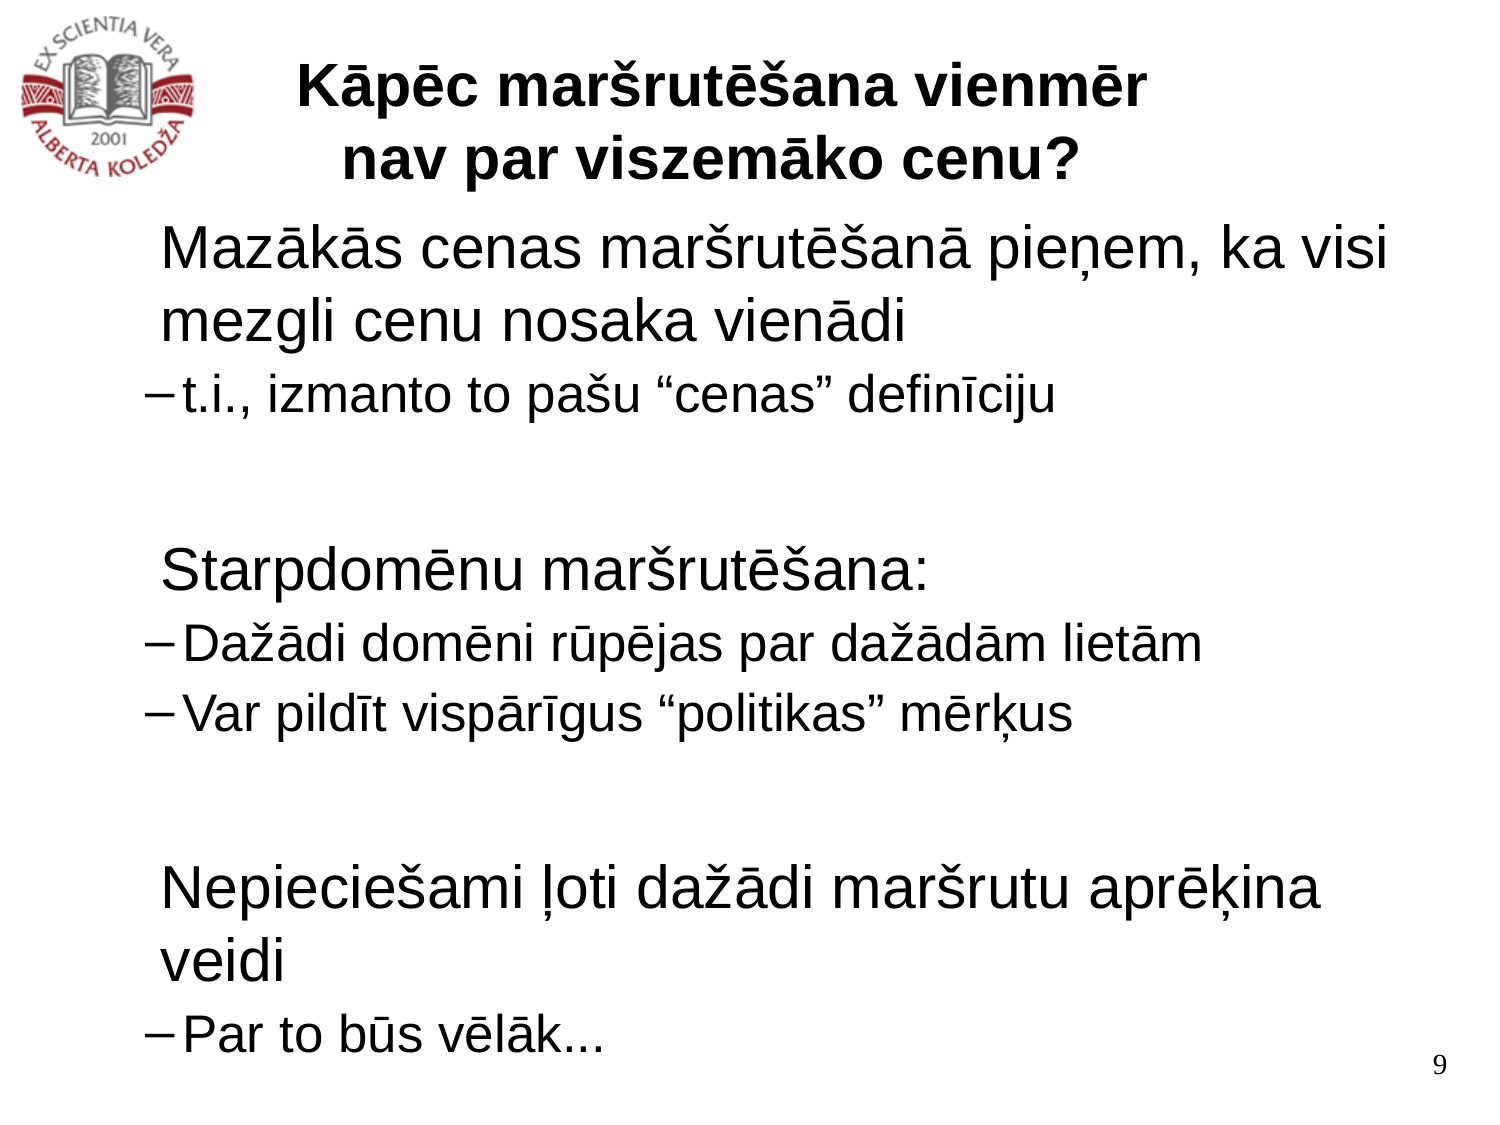

# Kāpēc maršrutēšana vienmēr nav par viszemāko cenu?
Mazākās cenas maršrutēšanā pieņem, ka visi mezgli cenu nosaka vienādi
t.i., izmanto to pašu “cenas” definīciju
Starpdomēnu maršrutēšana:
Dažādi domēni rūpējas par dažādām lietām
Var pildīt vispārīgus “politikas” mērķus
Nepieciešami ļoti dažādi maršrutu aprēķina veidi
Par to būs vēlāk...